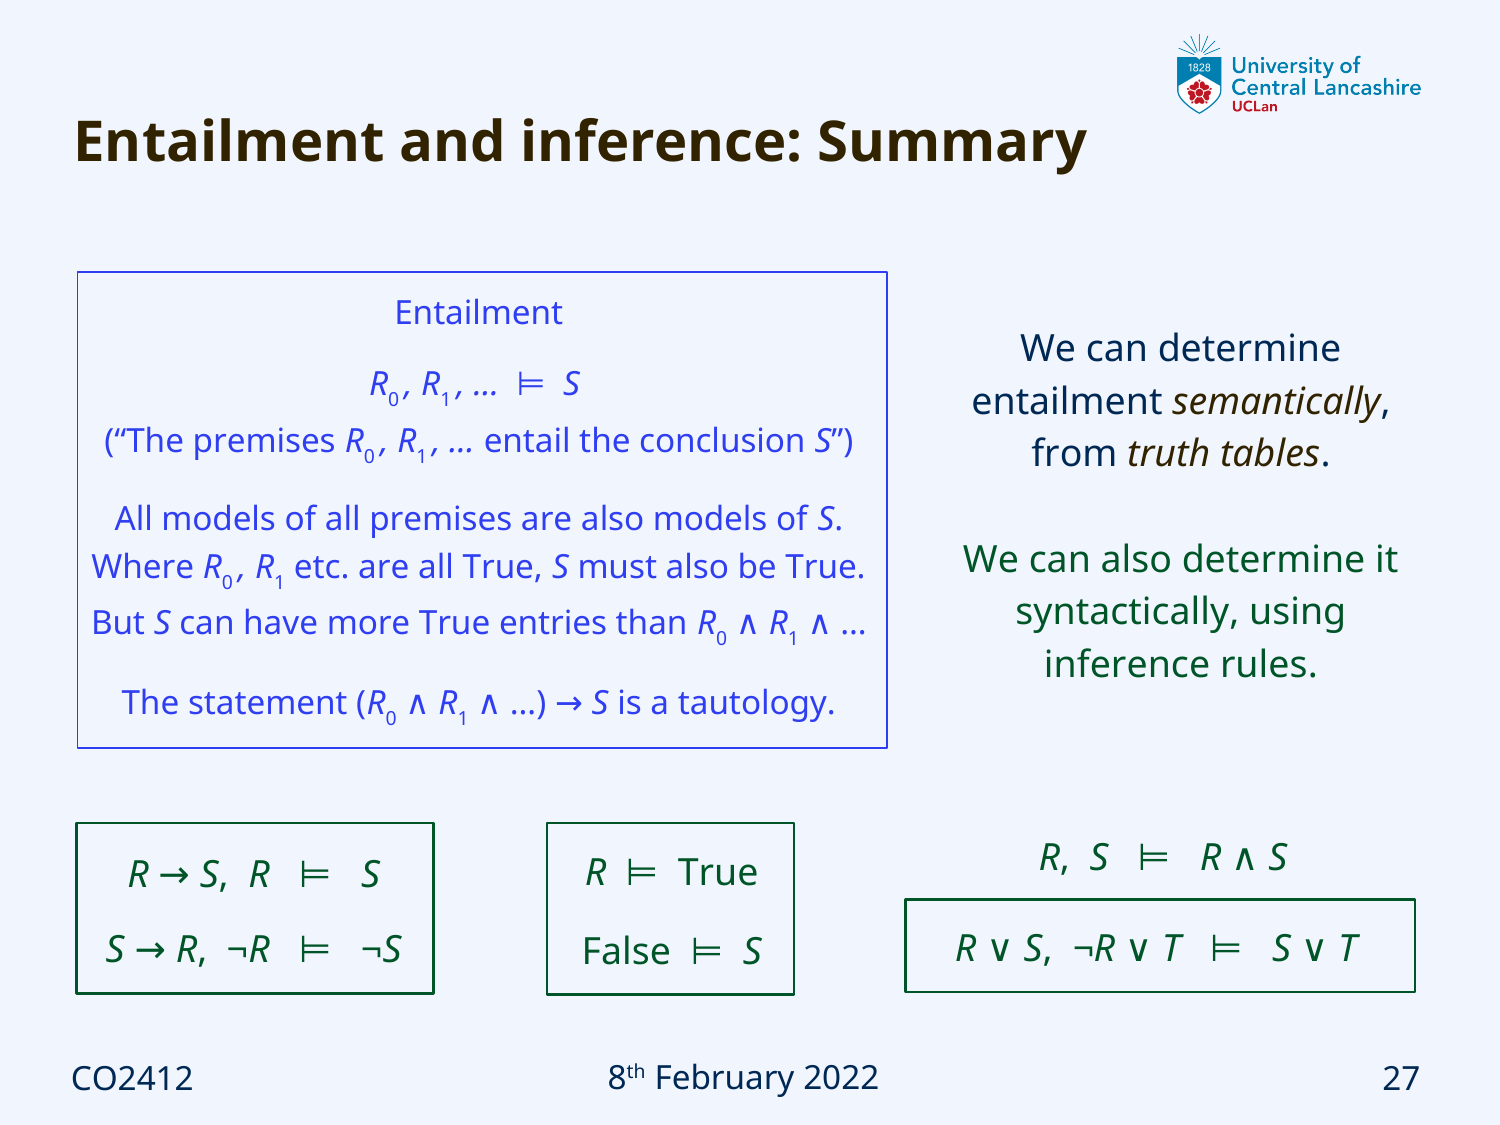

# Entailment and inference: Summary
Entailment
R0 , R1 , … ⊨ S
(“The premises R0 , R1 , … entail the conclusion S”)
All models of all premises are also models of S.
Where R0 , R1 etc. are all True, S must also be True. But S can have more True entries than R0 ∧ R1 ∧ …
The statement (R0 ∧ R1 ∧ …) → S is a tautology.
We can determine entailment semantically, from truth tables.
We can also determine it syntactically, using inference rules.
R, S ⊨ R ∧ S
R ⊨ True
False ⊨ S
R → S, R ⊨ S
S → R, ¬R ⊨ ¬S
R ∨ S, ¬R ∨ T ⊨ S ∨ T